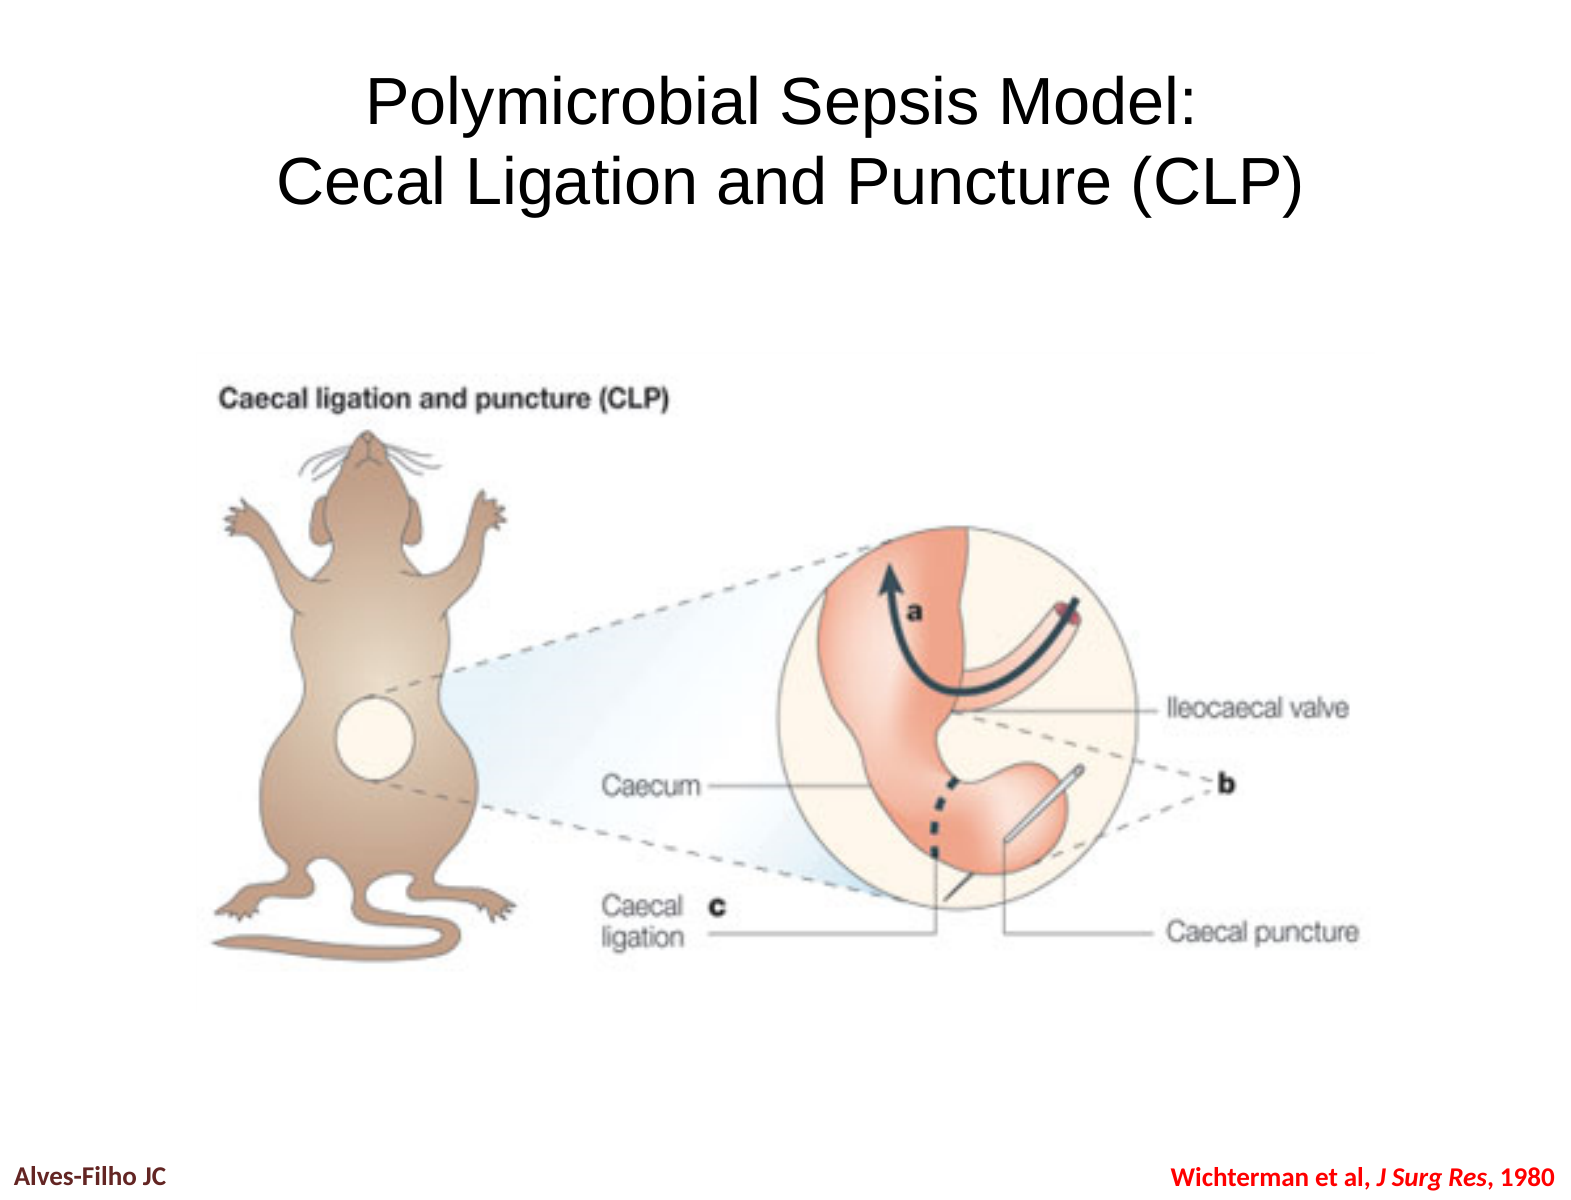

# Polymicrobial Sepsis Model: Cecal Ligation and Puncture (CLP)
Alves-Filho JC
Wichterman et al, J Surg Res, 1980